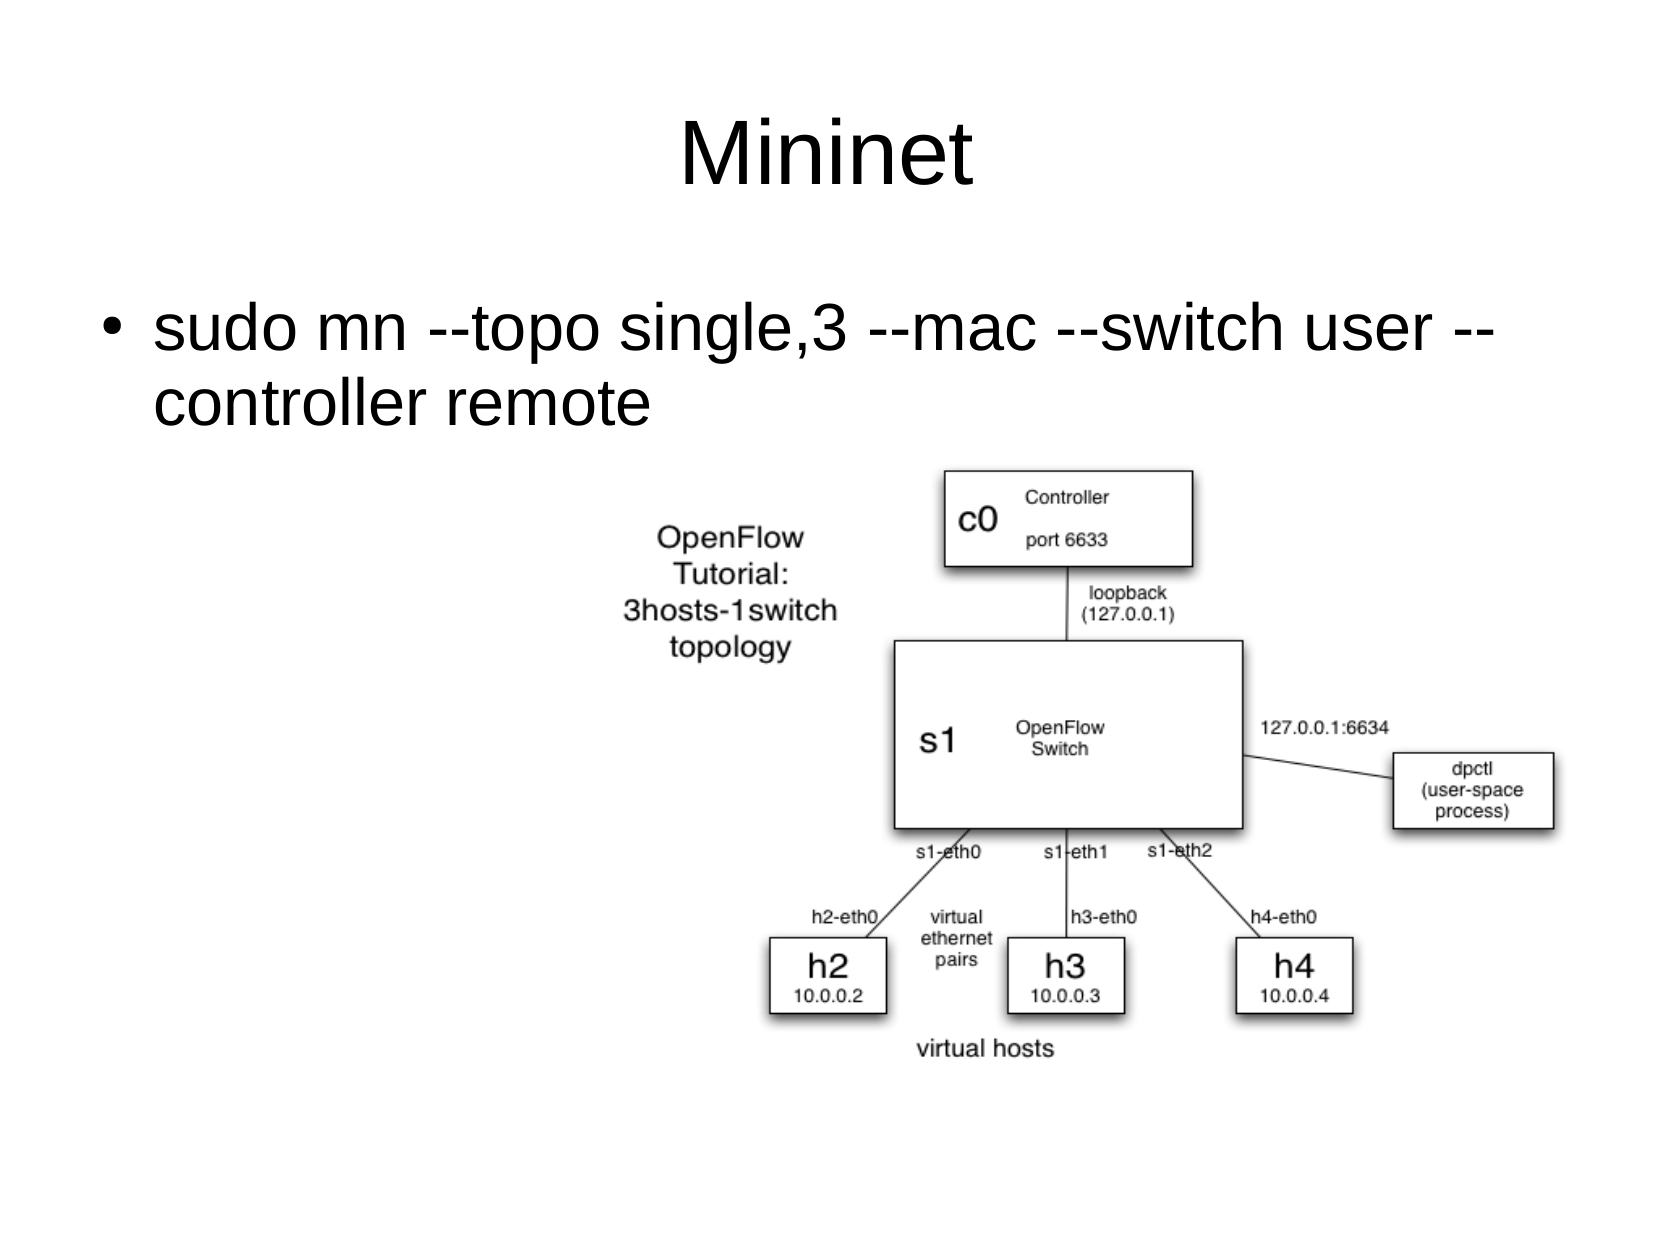

# Mininet
sudo mn --topo single,3 --mac --switch user --controller remote